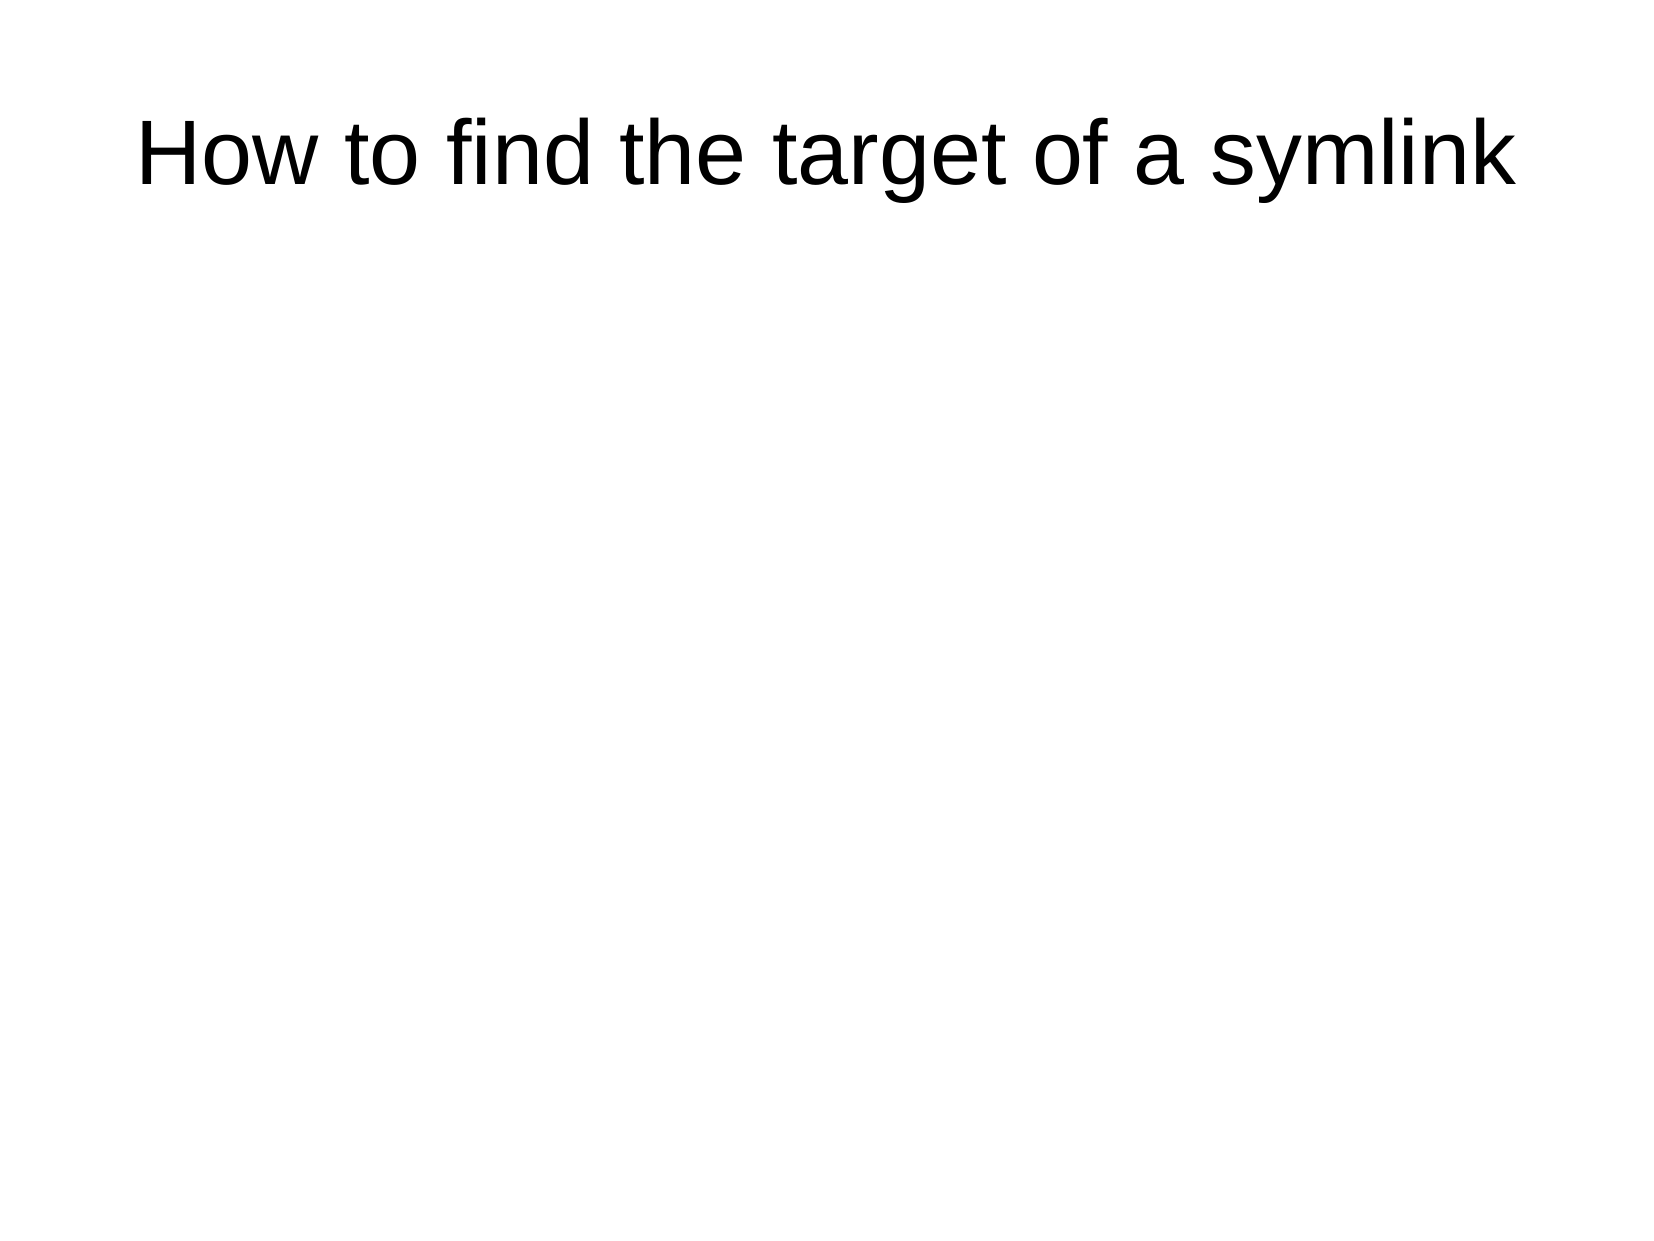

# How to find the target of a symlink